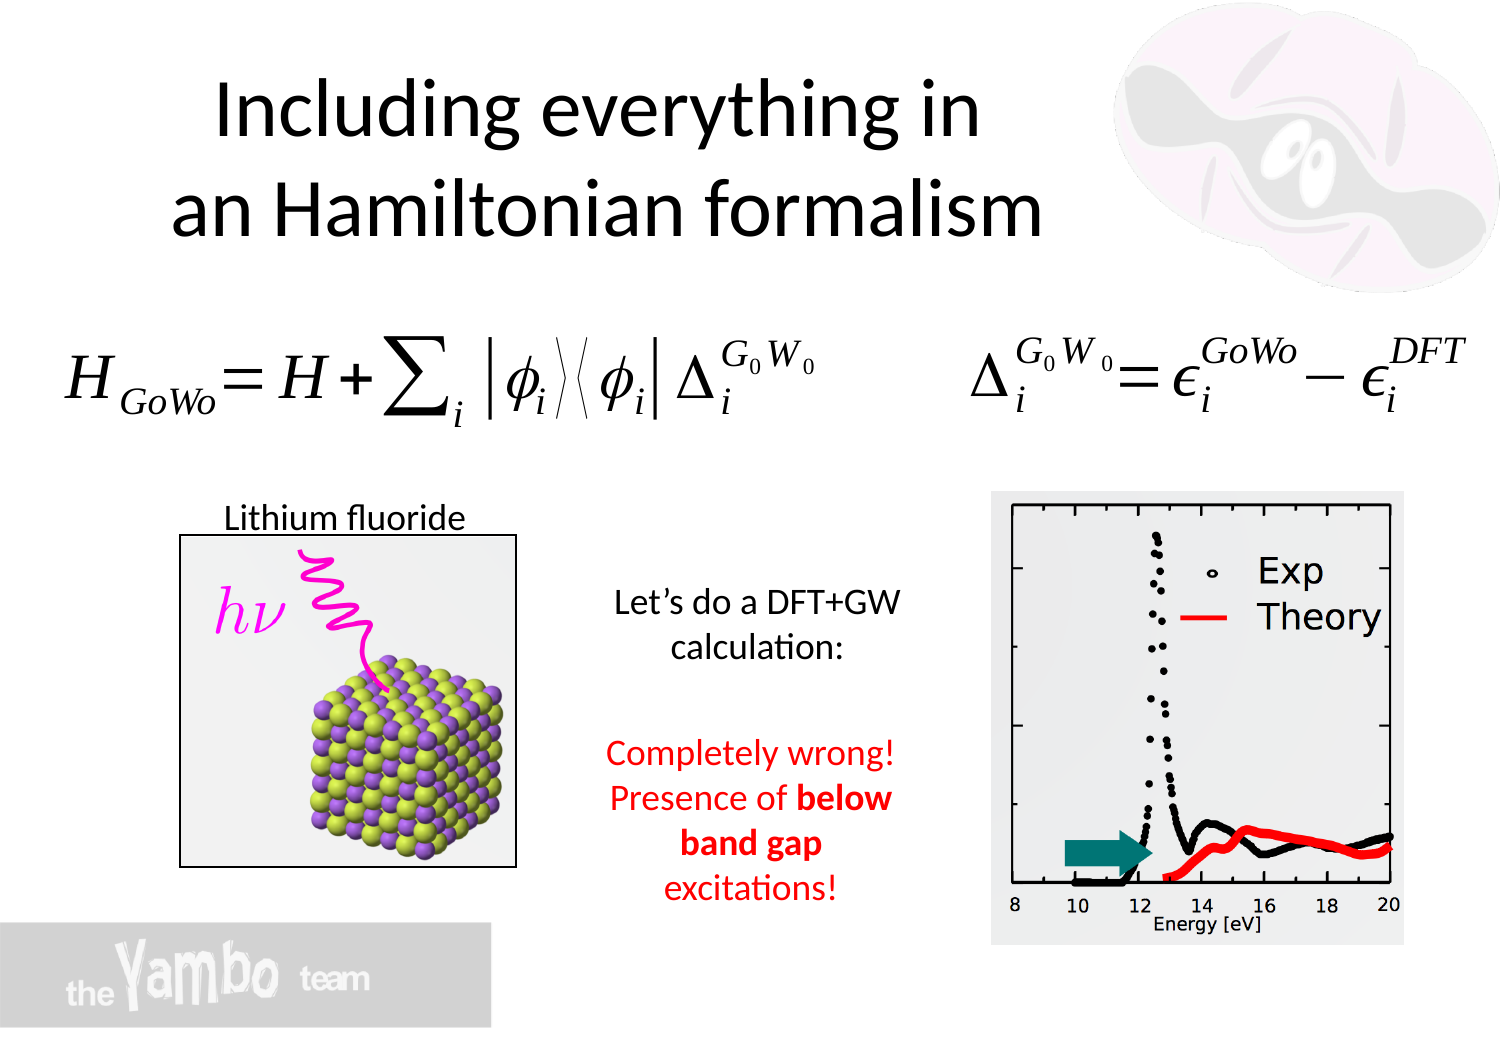

Including everything in
an Hamiltonian formalism
Lithium fluoride
Let’s do a DFT+GW calculation:
Completely wrong!
Presence of below band gap excitations!